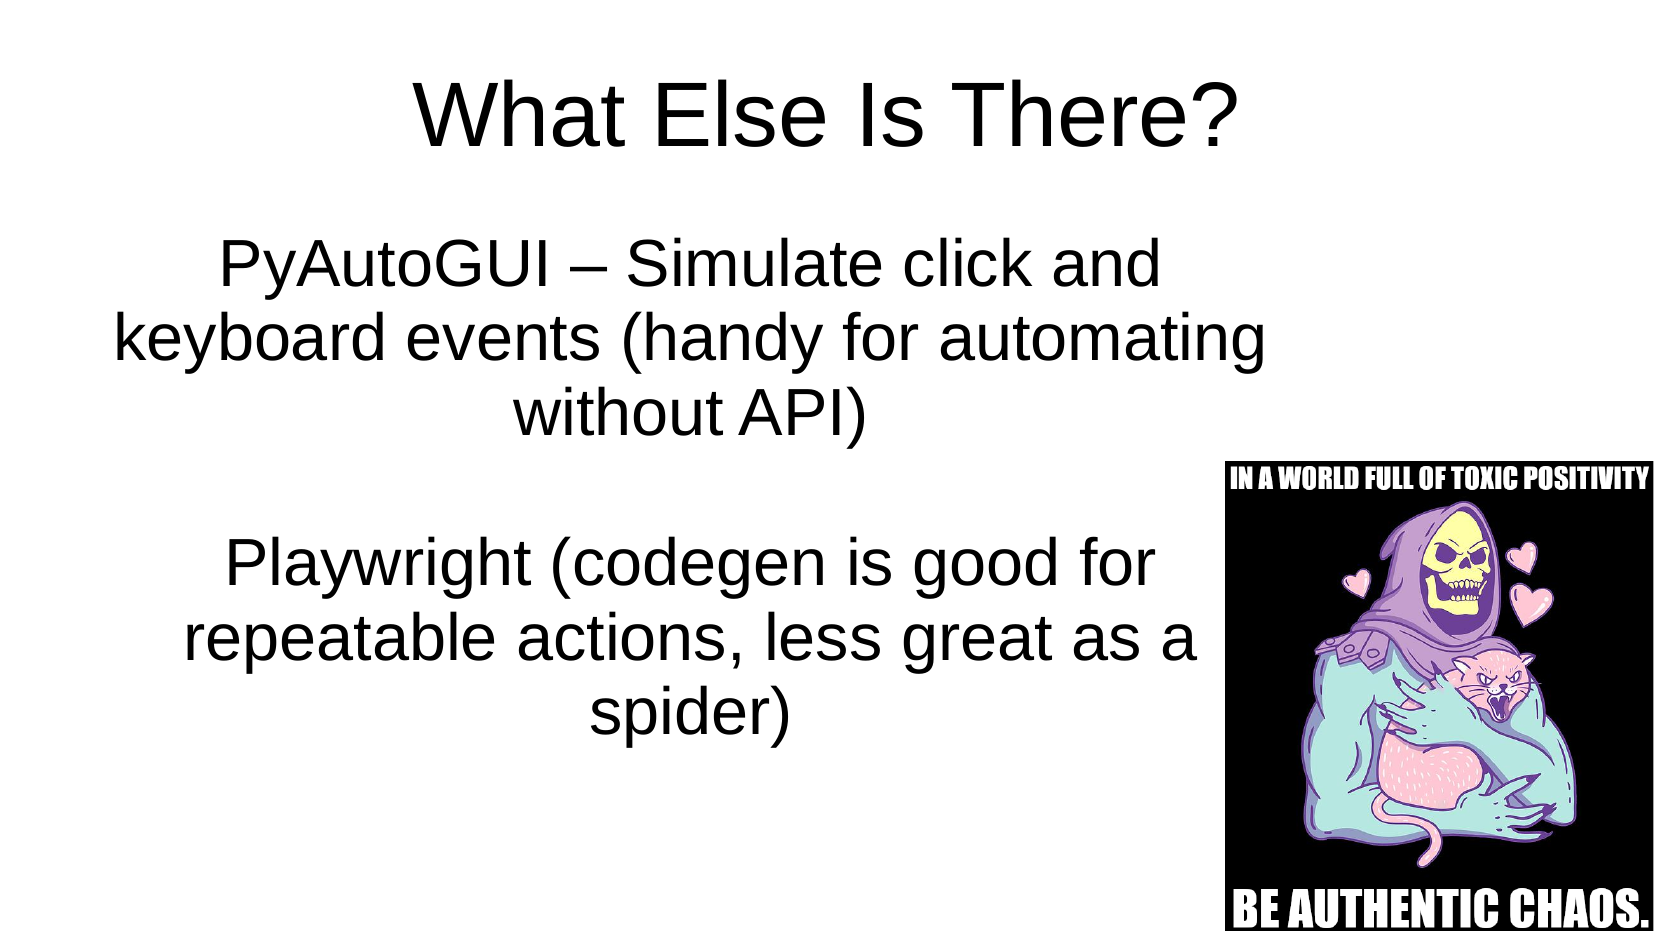

# What Else Is There?
PyAutoGUI – Simulate click and keyboard events (handy for automating without API)
Playwright (codegen is good for repeatable actions, less great as a spider)